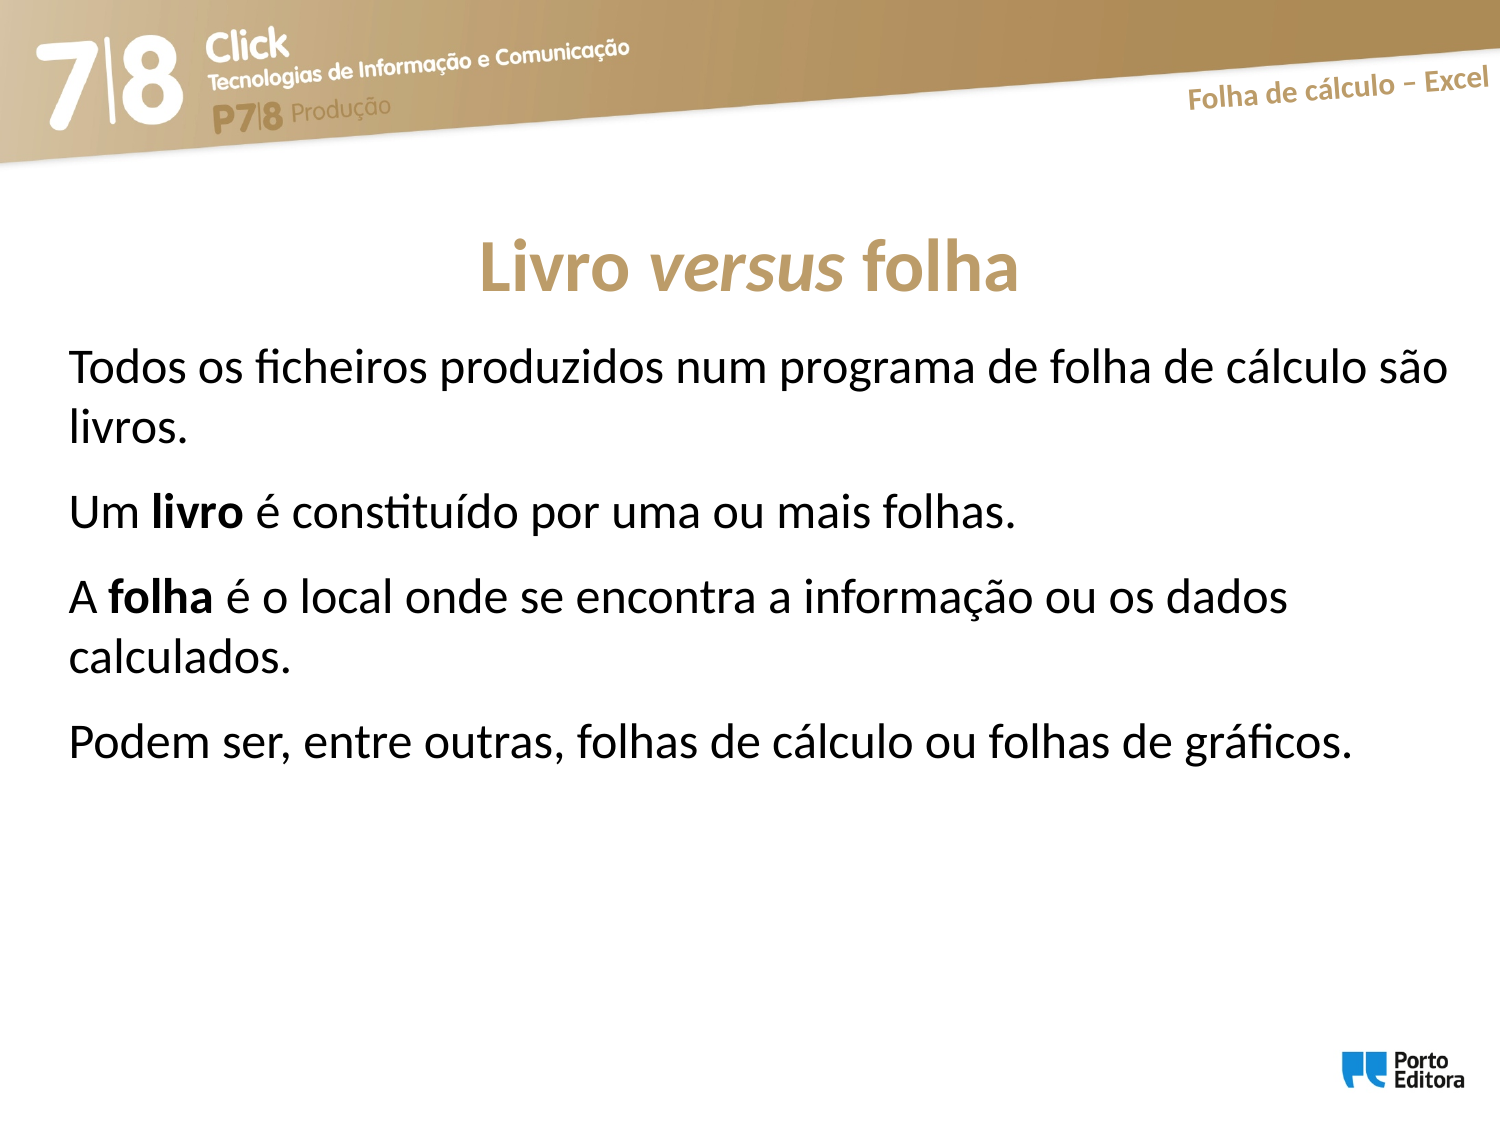

Folha de cálculo – Excel
Livro versus folha
Todos os ficheiros produzidos num programa de folha de cálculo são livros.
Um livro é constituído por uma ou mais folhas.
A folha é o local onde se encontra a informação ou os dados calculados.
Podem ser, entre outras, folhas de cálculo ou folhas de gráficos.